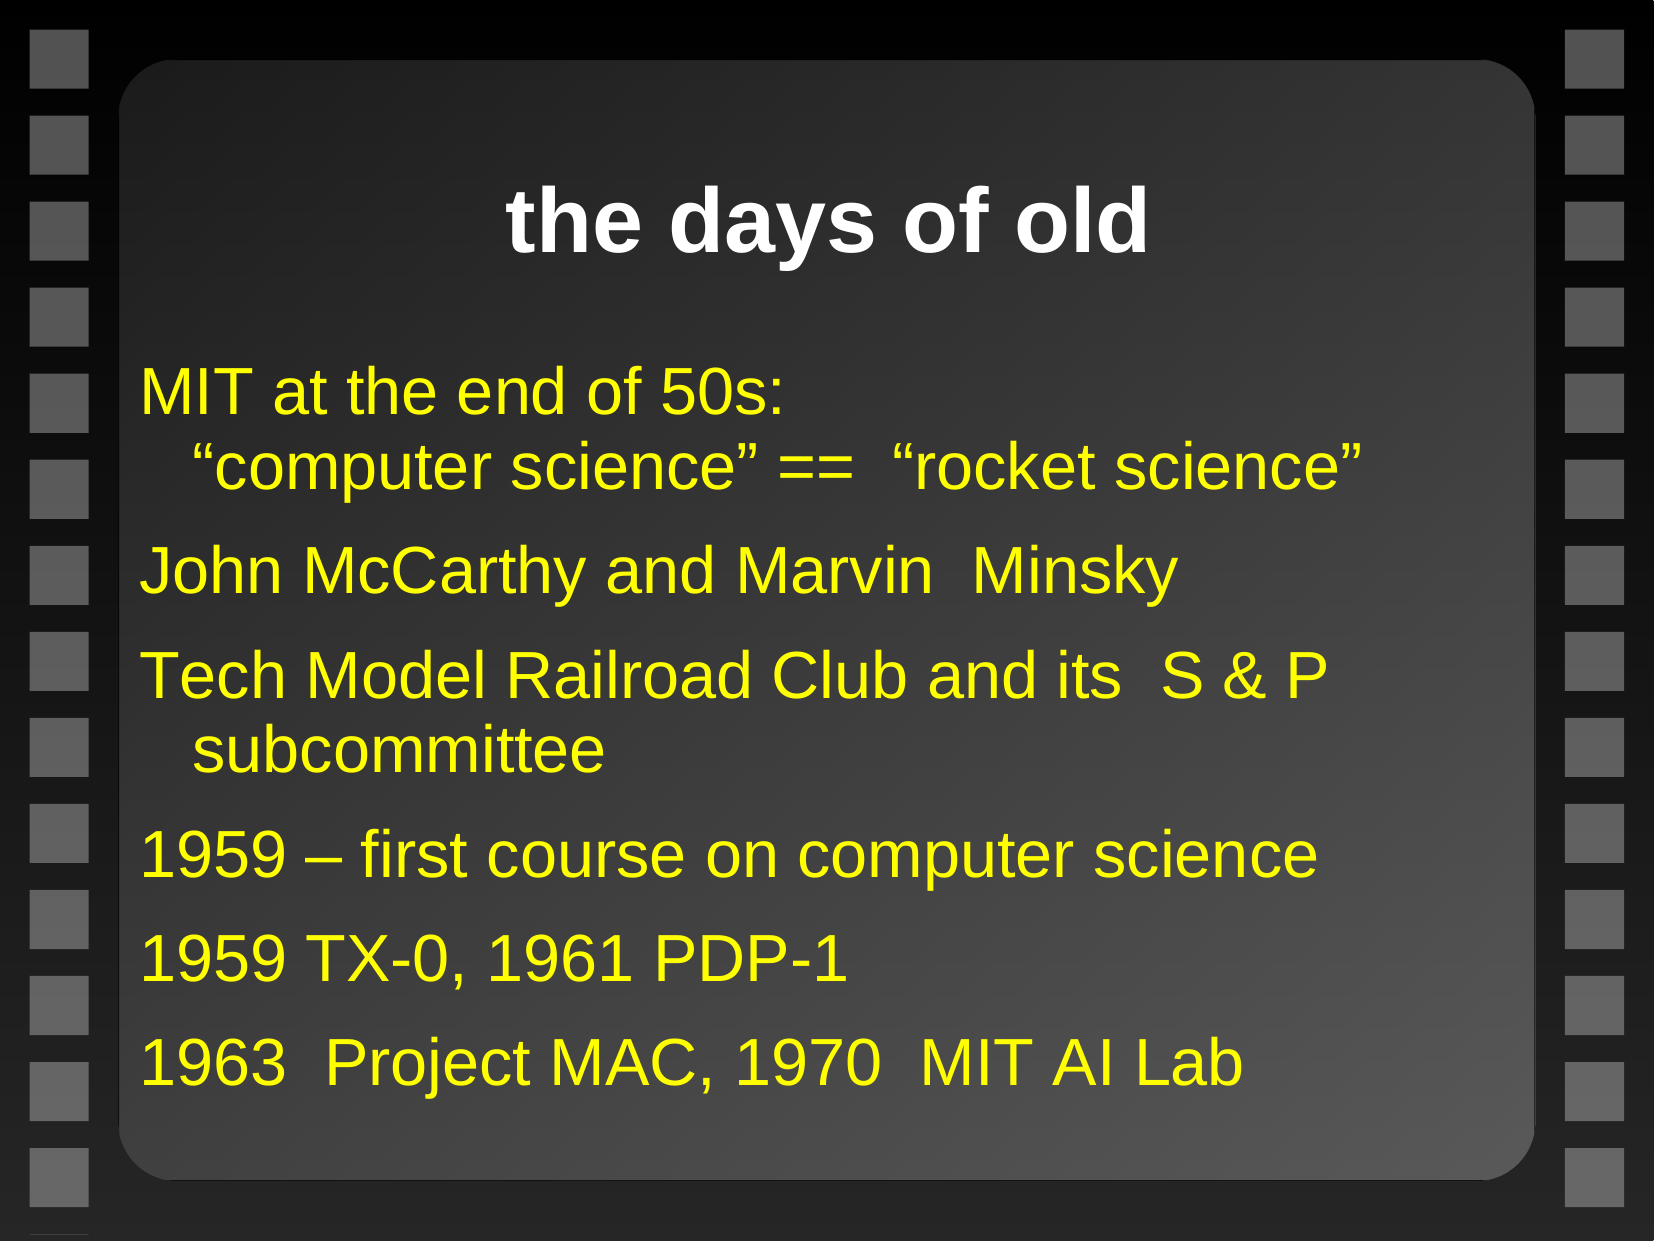

# the days of old
MIT at the end of 50s:
“computer science” == “rocket science”
John McCarthy and Marvin Minsky
Tech Model Railroad Club and its S & P subcommittee
1959 – first course on computer science
1959 TX-0, 1961 PDP-1
1963 Project MAC, 1970 MIT AI Lab